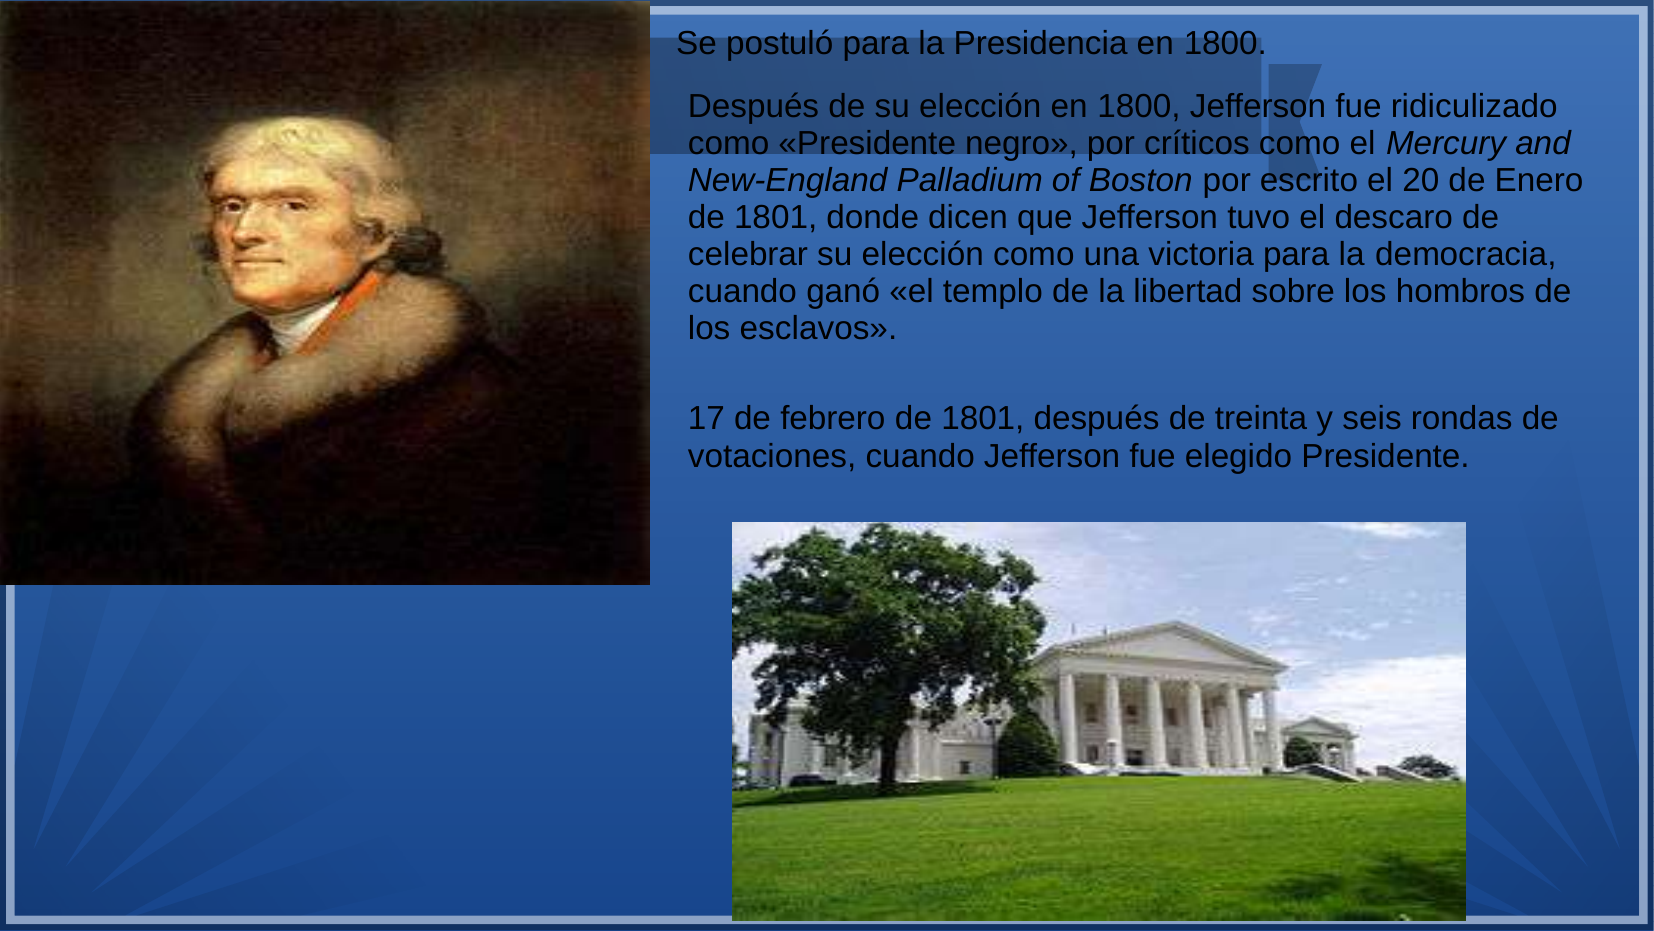

Se postuló para la Presidencia en 1800.
Después de su elección en 1800, Jefferson fue ridiculizado como «Presidente negro», por críticos como el Mercury and New-England Palladium of Boston por escrito el 20 de Enero de 1801, donde dicen que Jefferson tuvo el descaro de celebrar su elección como una victoria para la democracia, cuando ganó «el templo de la libertad sobre los hombros de los esclavos».
17 de febrero de 1801, después de treinta y seis rondas de votaciones, cuando Jefferson fue elegido Presidente.